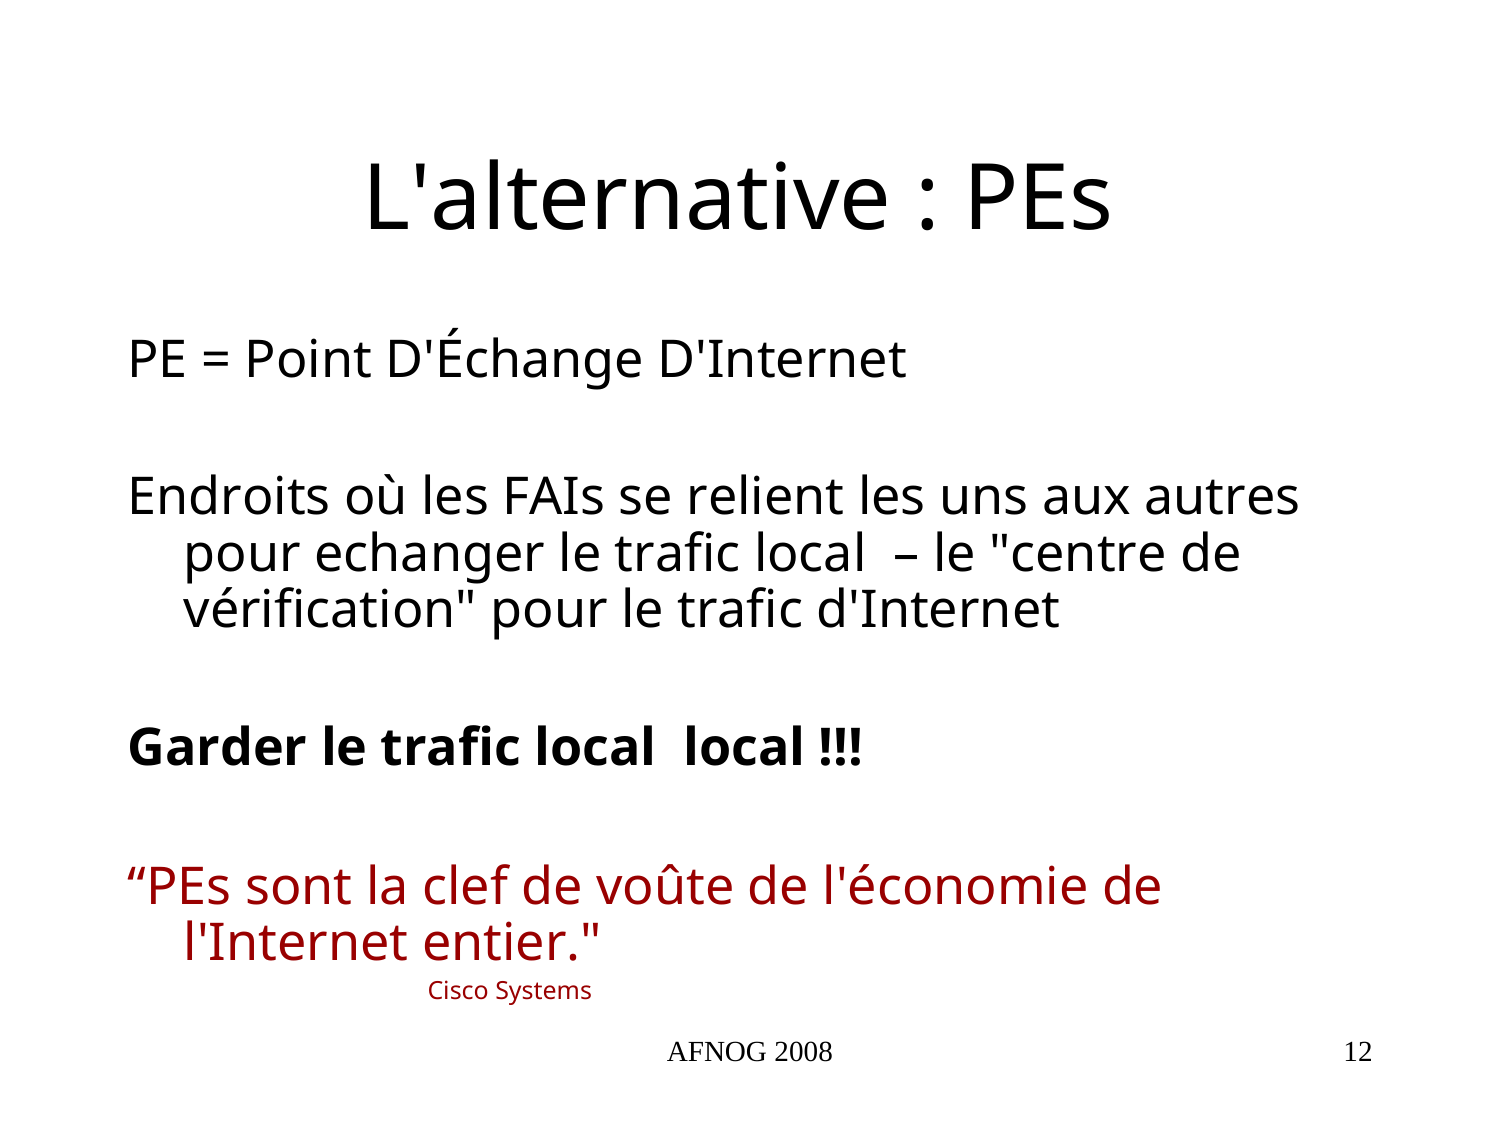

# L'alternative : PEs
PE = Point D'Échange D'Internet
Endroits où les FAIs se relient les uns aux autres pour echanger le trafic local – le "centre de vérification" pour le trafic d'Internet
Garder le trafic local local !!!
“PEs sont la clef de voûte de l'économie de l'Internet entier."
Cisco Systems
AFNOG 2008